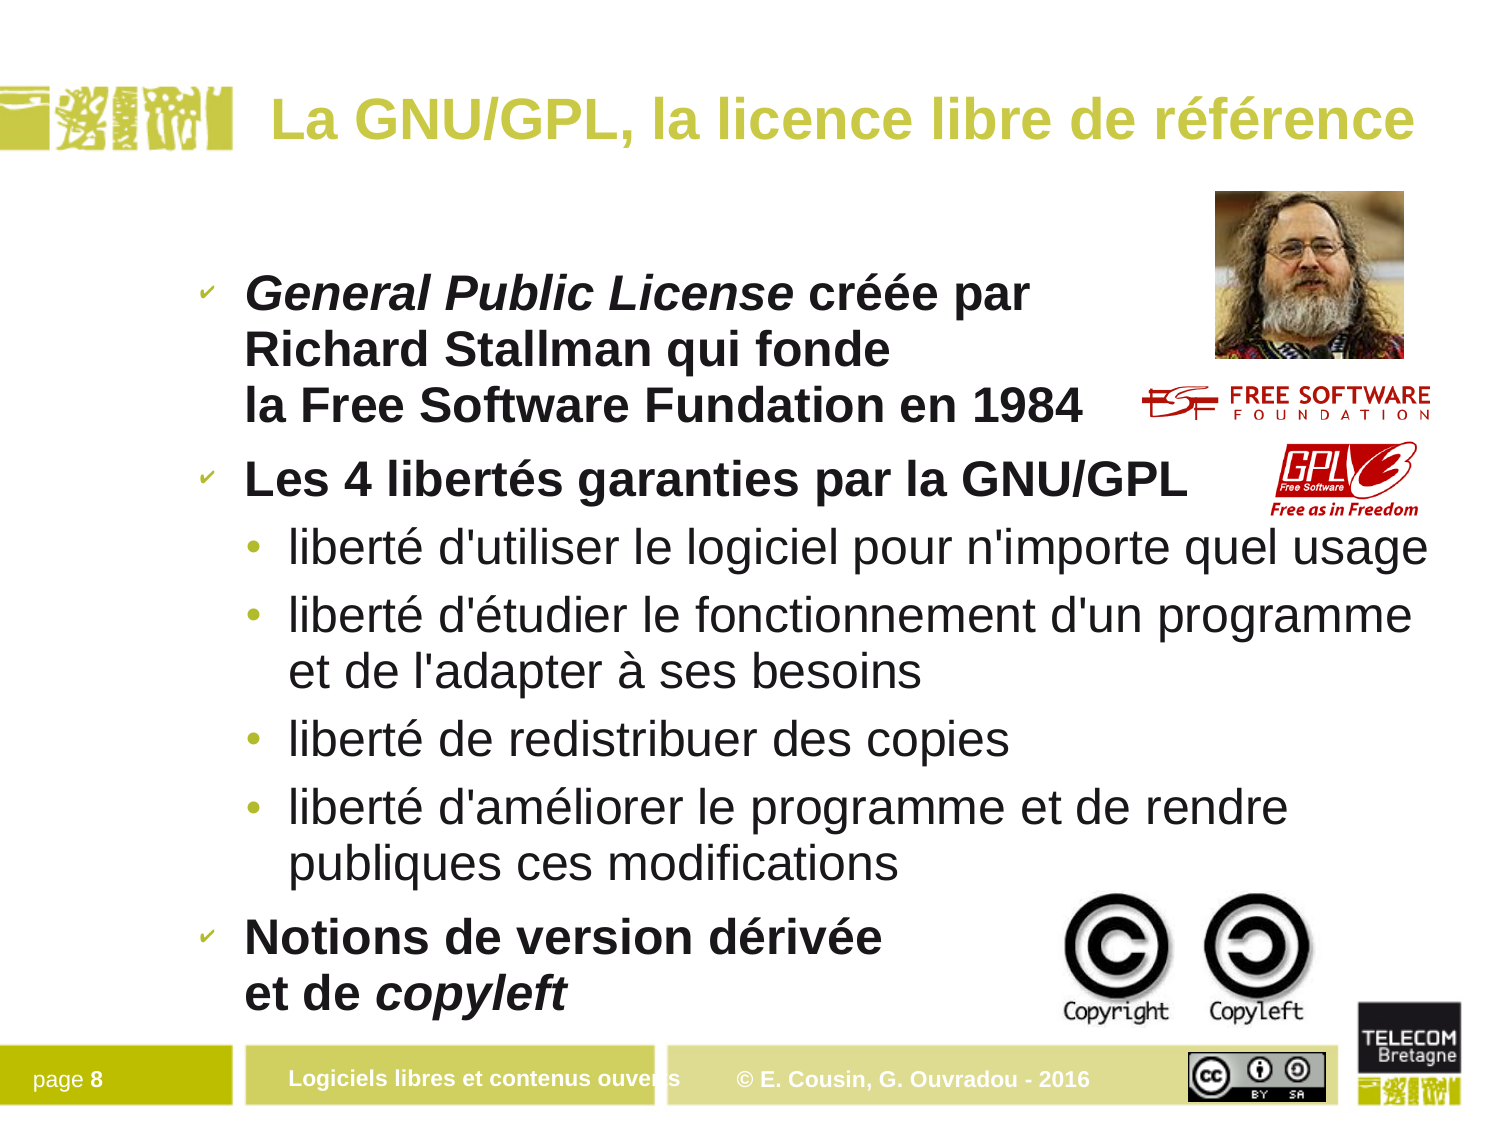

# La GNU/GPL, la licence libre de référence
General Public License créée par
Richard Stallman qui fonde
la Free Software Fundation en 1984
Les 4 libertés garanties par la GNU/GPL
liberté d'utiliser le logiciel pour n'importe quel usage
liberté d'étudier le fonctionnement d'un programme et de l'adapter à ses besoins
liberté de redistribuer des copies
liberté d'améliorer le programme et de rendre publiques ces modifications
Notions de version dérivée
et de copyleft
8
© E. Cousin, G. Ouvradou - 2016